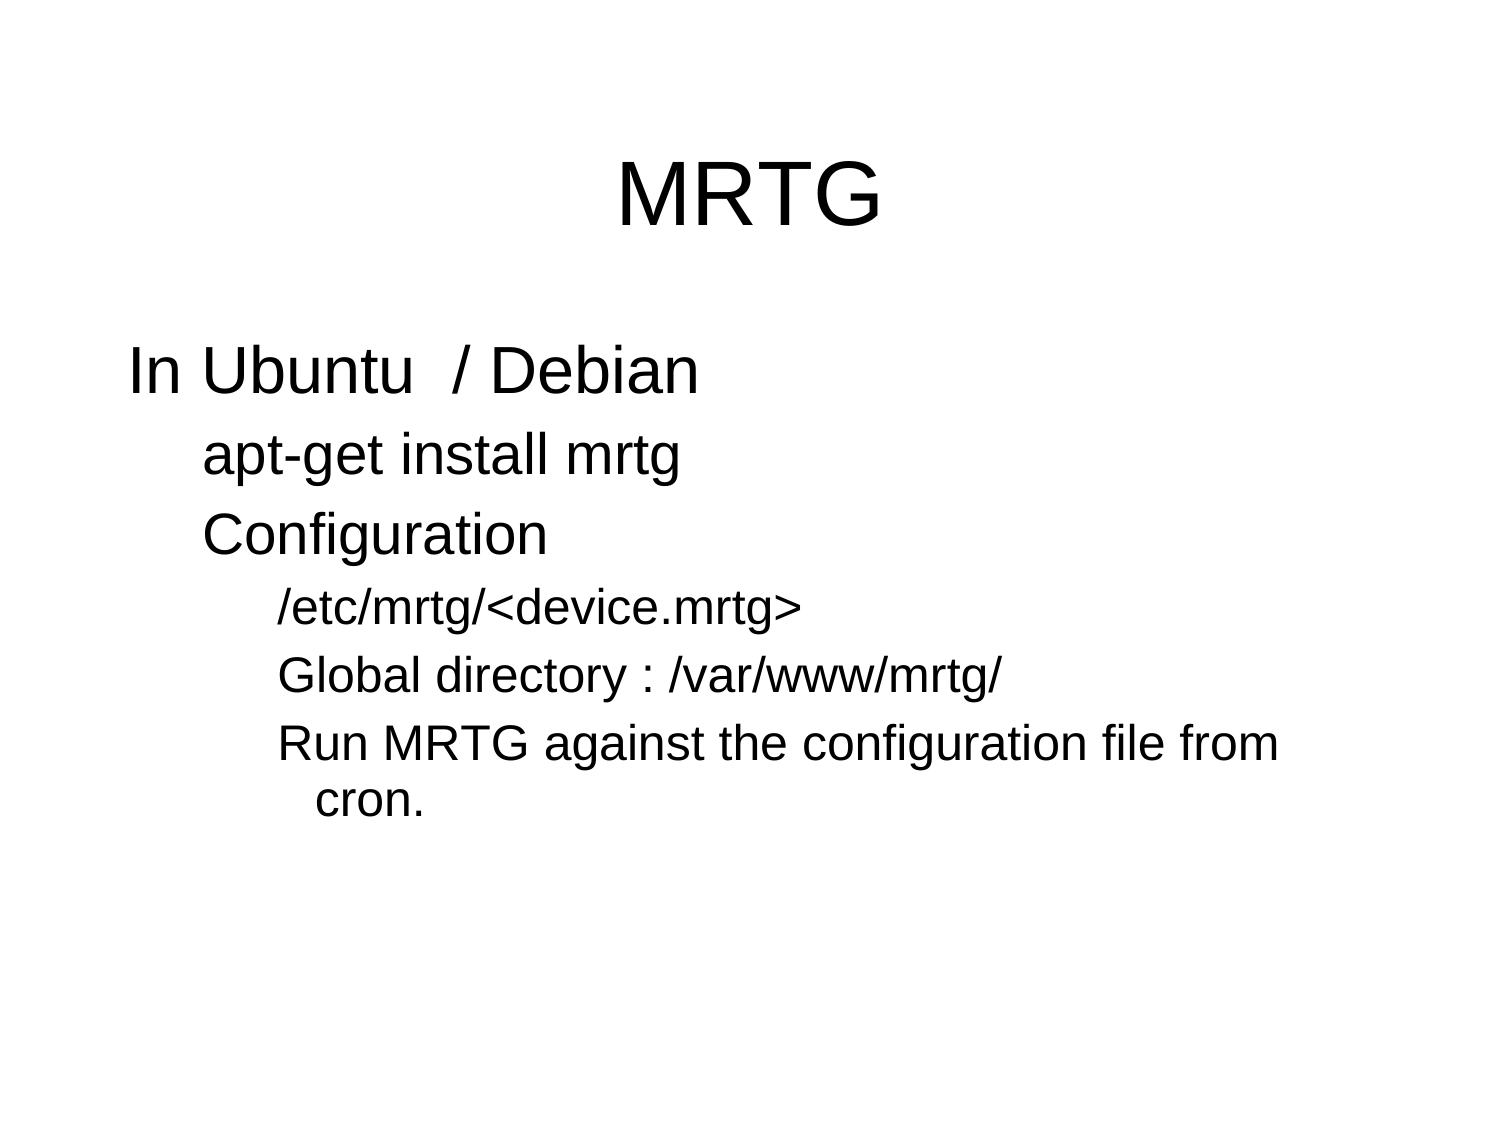

# MRTG
In Ubuntu / Debian
apt-get install mrtg
Configuration
/etc/mrtg/<device.mrtg>
Global directory : /var/www/mrtg/
Run MRTG against the configuration file from cron.